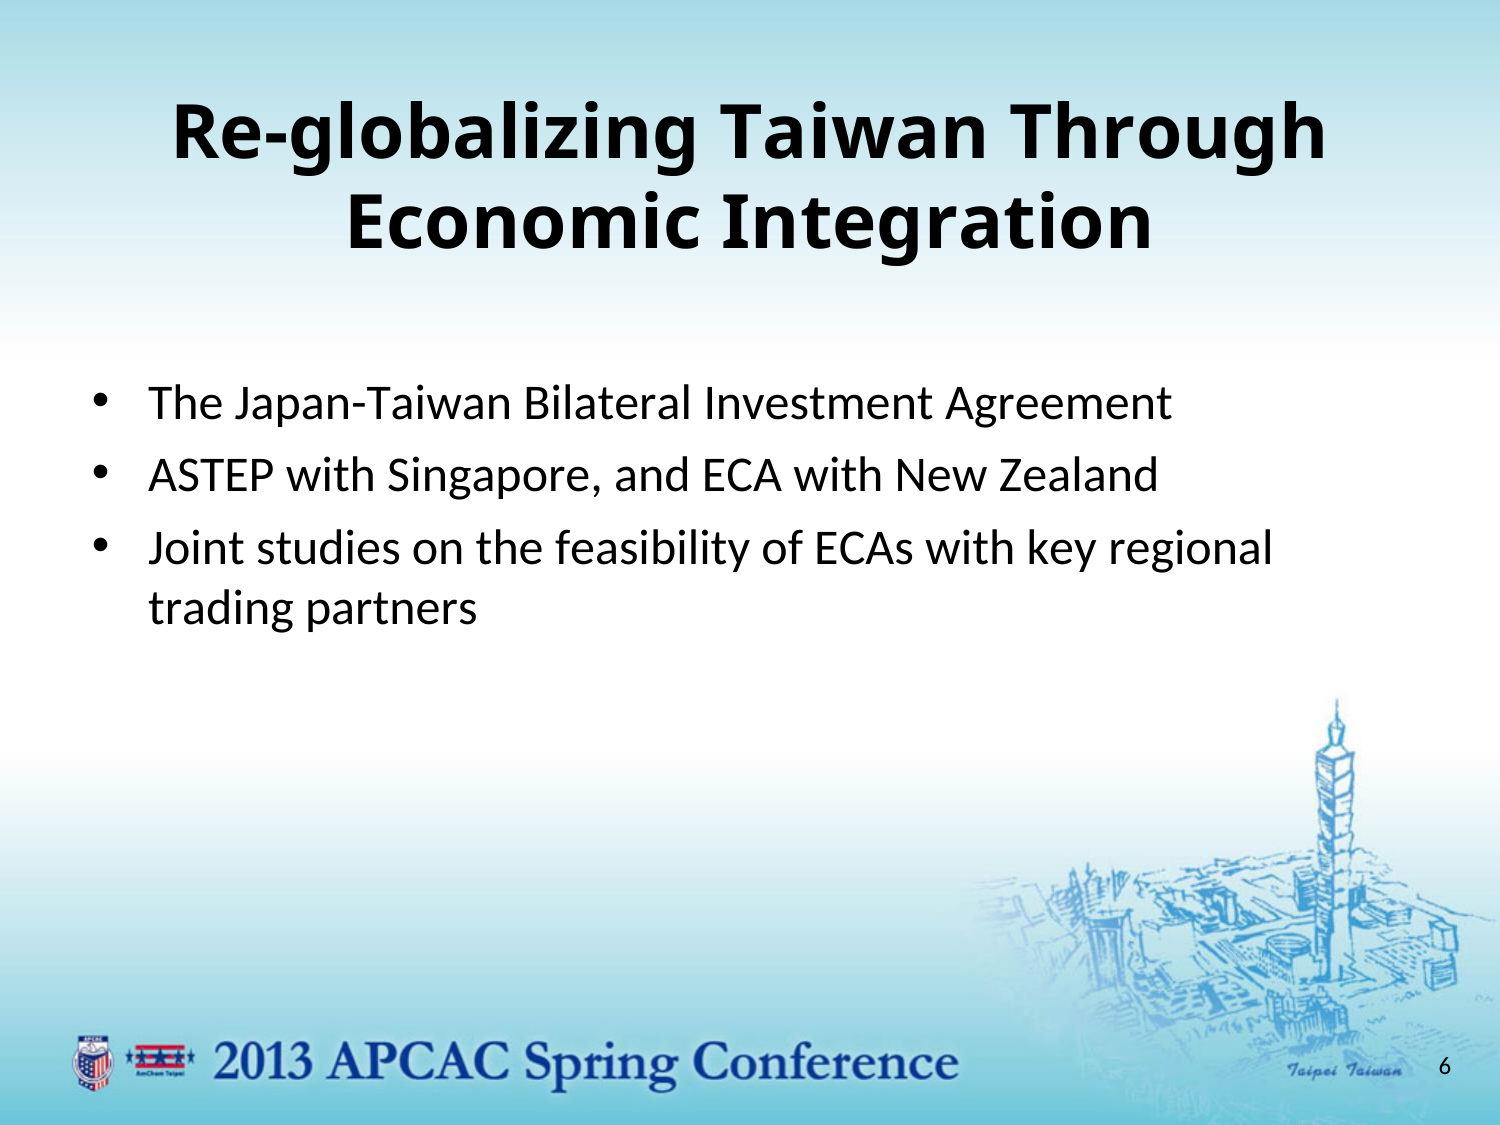

# Re-globalizing Taiwan Through Economic Integration
The Japan-Taiwan Bilateral Investment Agreement
ASTEP with Singapore, and ECA with New Zealand
Joint studies on the feasibility of ECAs with key regional trading partners